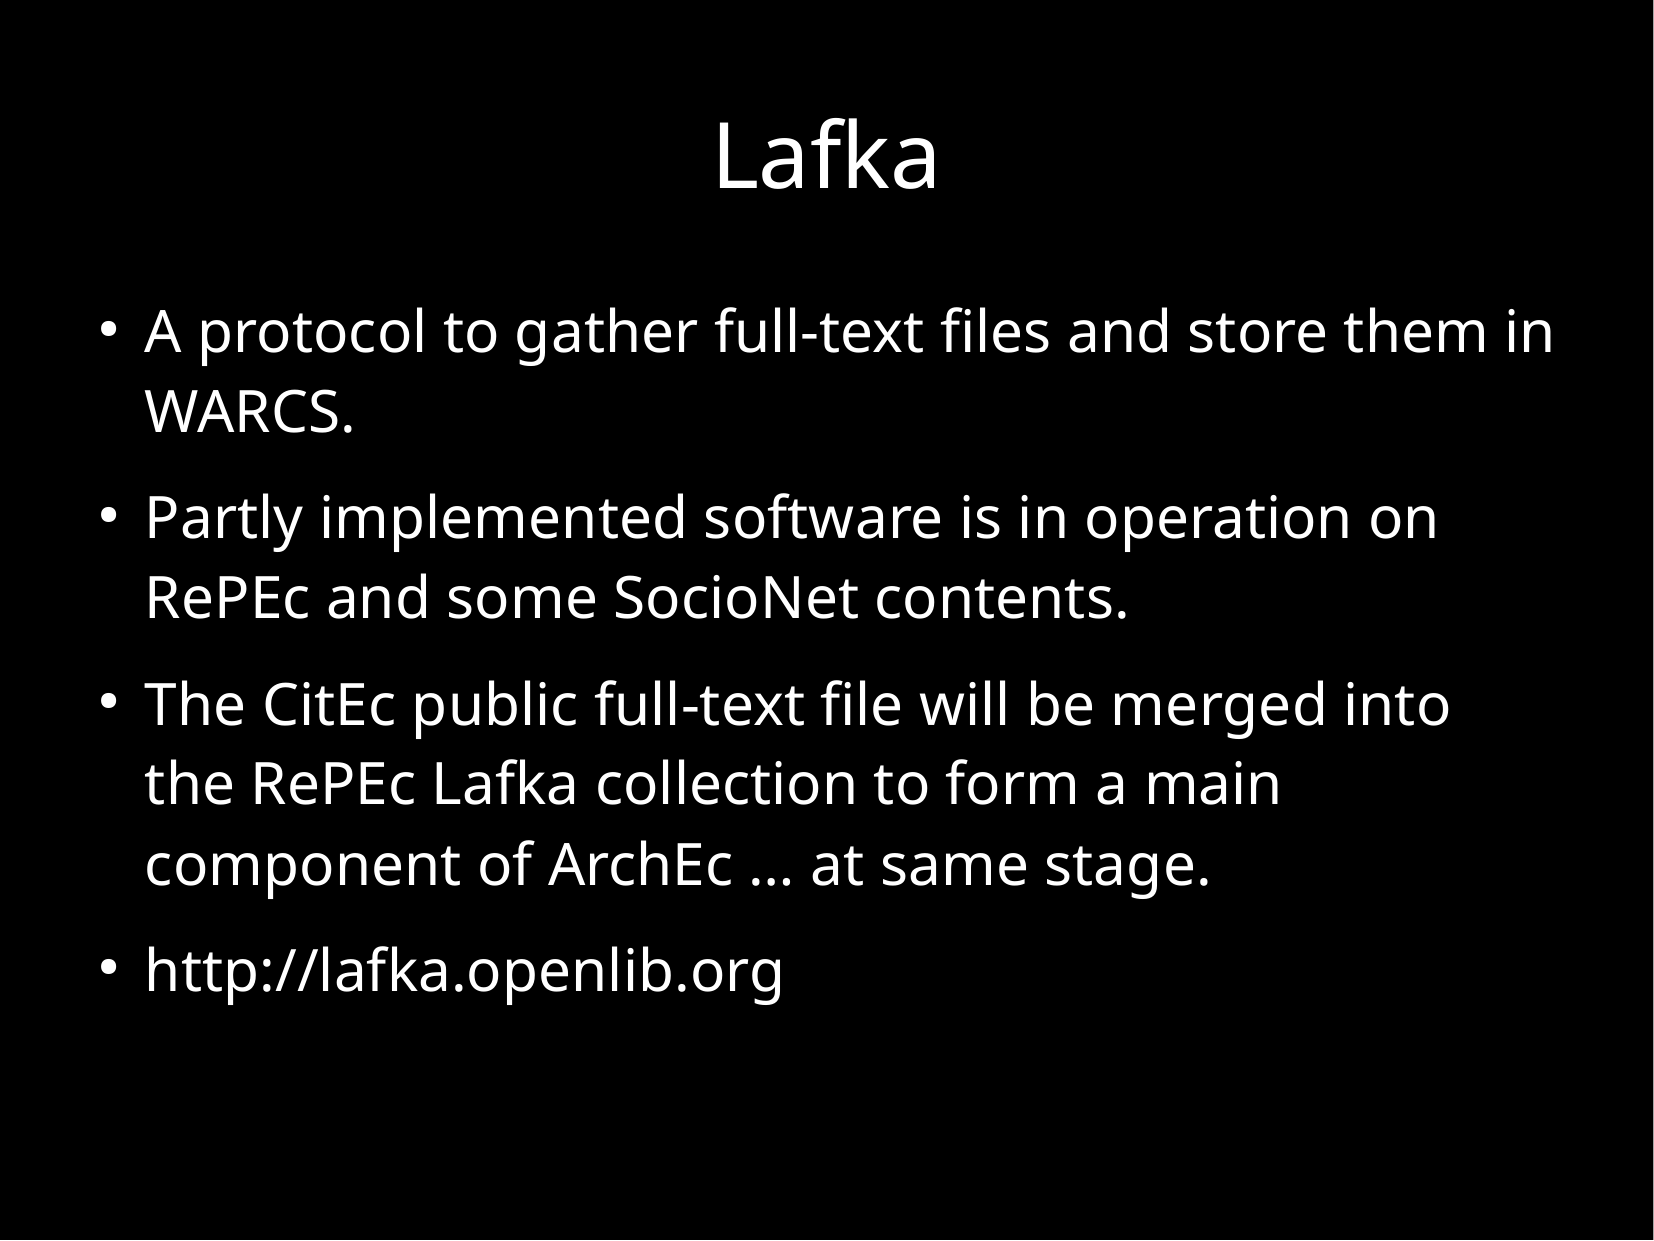

# Lafka
A protocol to gather full-text files and store them in WARCS.
Partly implemented software is in operation on RePEc and some SocioNet contents.
The CitEc public full-text file will be merged into the RePEc Lafka collection to form a main component of ArchEc … at same stage.
http://lafka.openlib.org